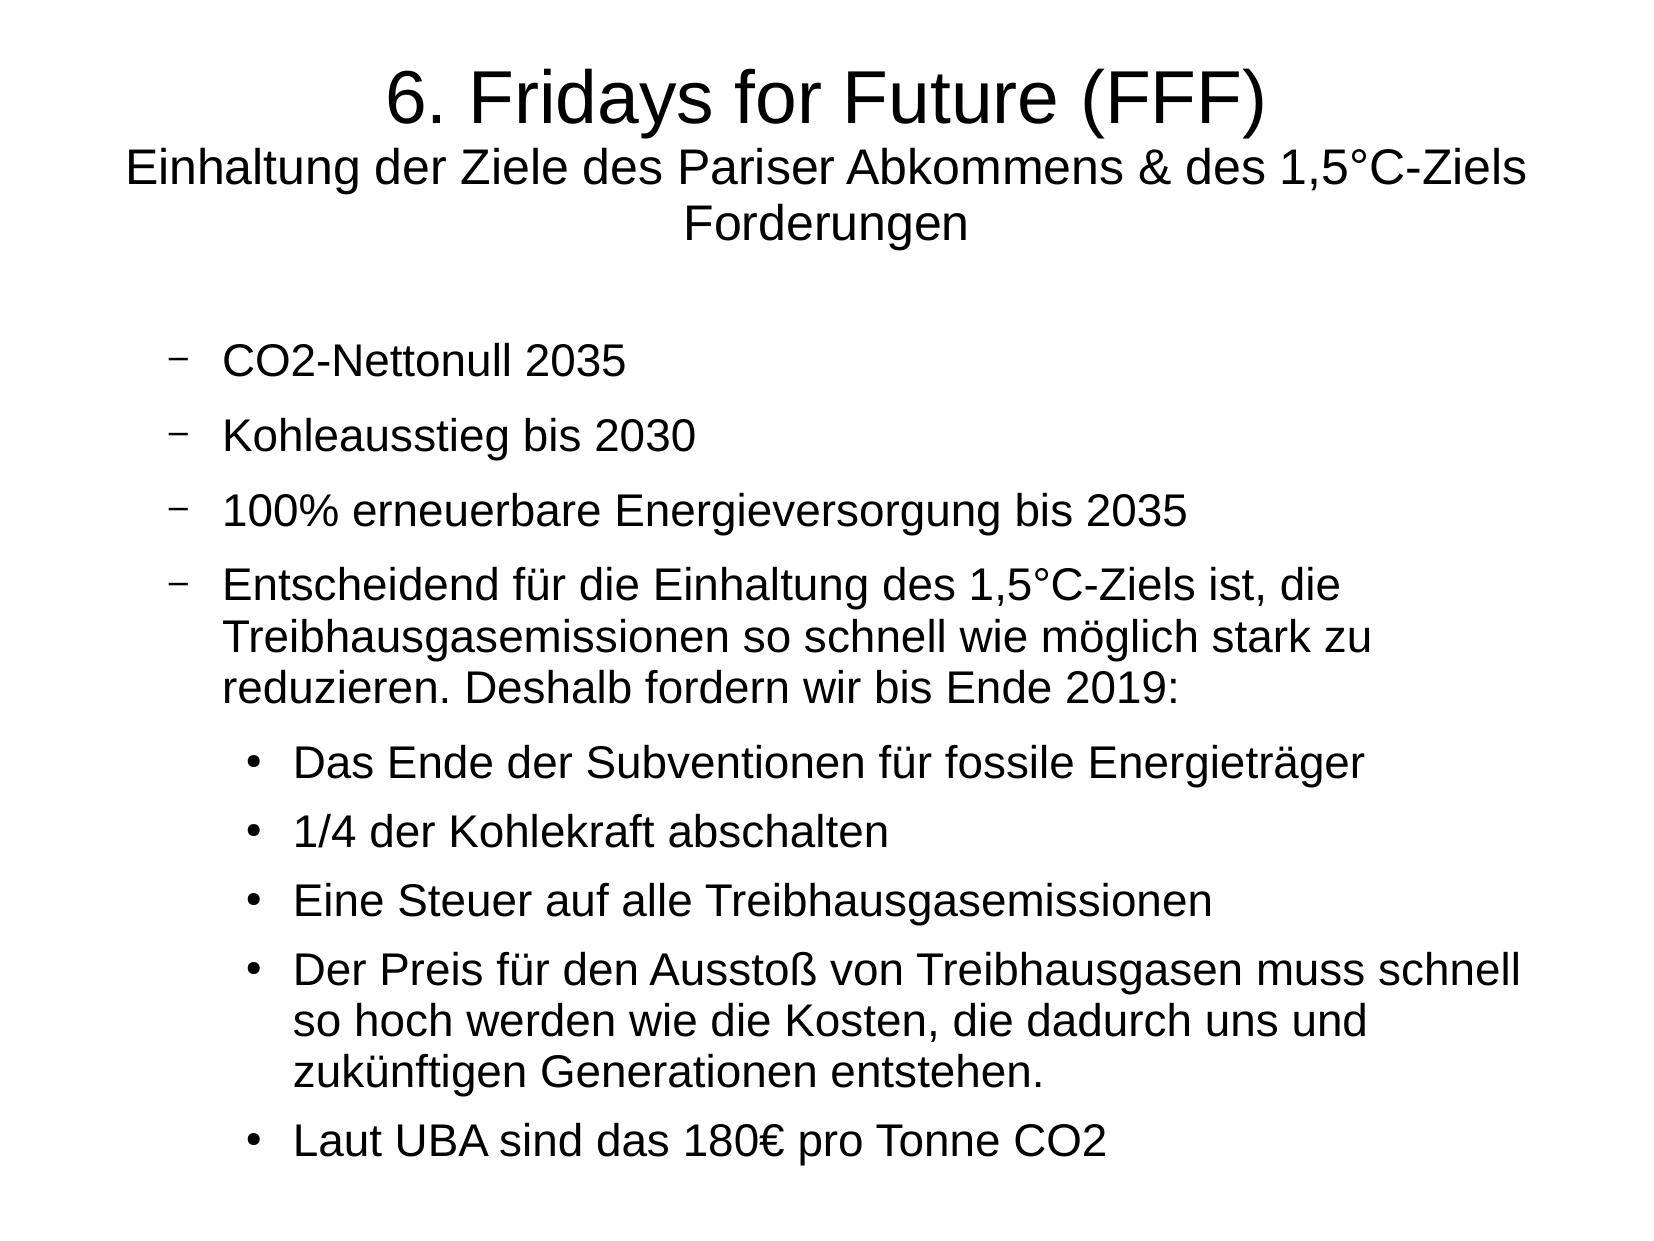

# 6. Fridays for Future (FFF) Einhaltung der Ziele des Pariser Abkommens & des 1,5°C-Ziels Forderungen
CO2-Nettonull 2035
Kohleausstieg bis 2030
100% erneuerbare Energieversorgung bis 2035
Entscheidend für die Einhaltung des 1,5°C-Ziels ist, die Treibhausgasemissionen so schnell wie möglich stark zu reduzieren. Deshalb fordern wir bis Ende 2019:
Das Ende der Subventionen für fossile Energieträger
1/4 der Kohlekraft abschalten
Eine Steuer auf alle Treibhausgasemissionen
Der Preis für den Ausstoß von Treibhausgasen muss schnell so hoch werden wie die Kosten, die dadurch uns und zukünftigen Generationen entstehen.
Laut UBA sind das 180€ pro Tonne CO2